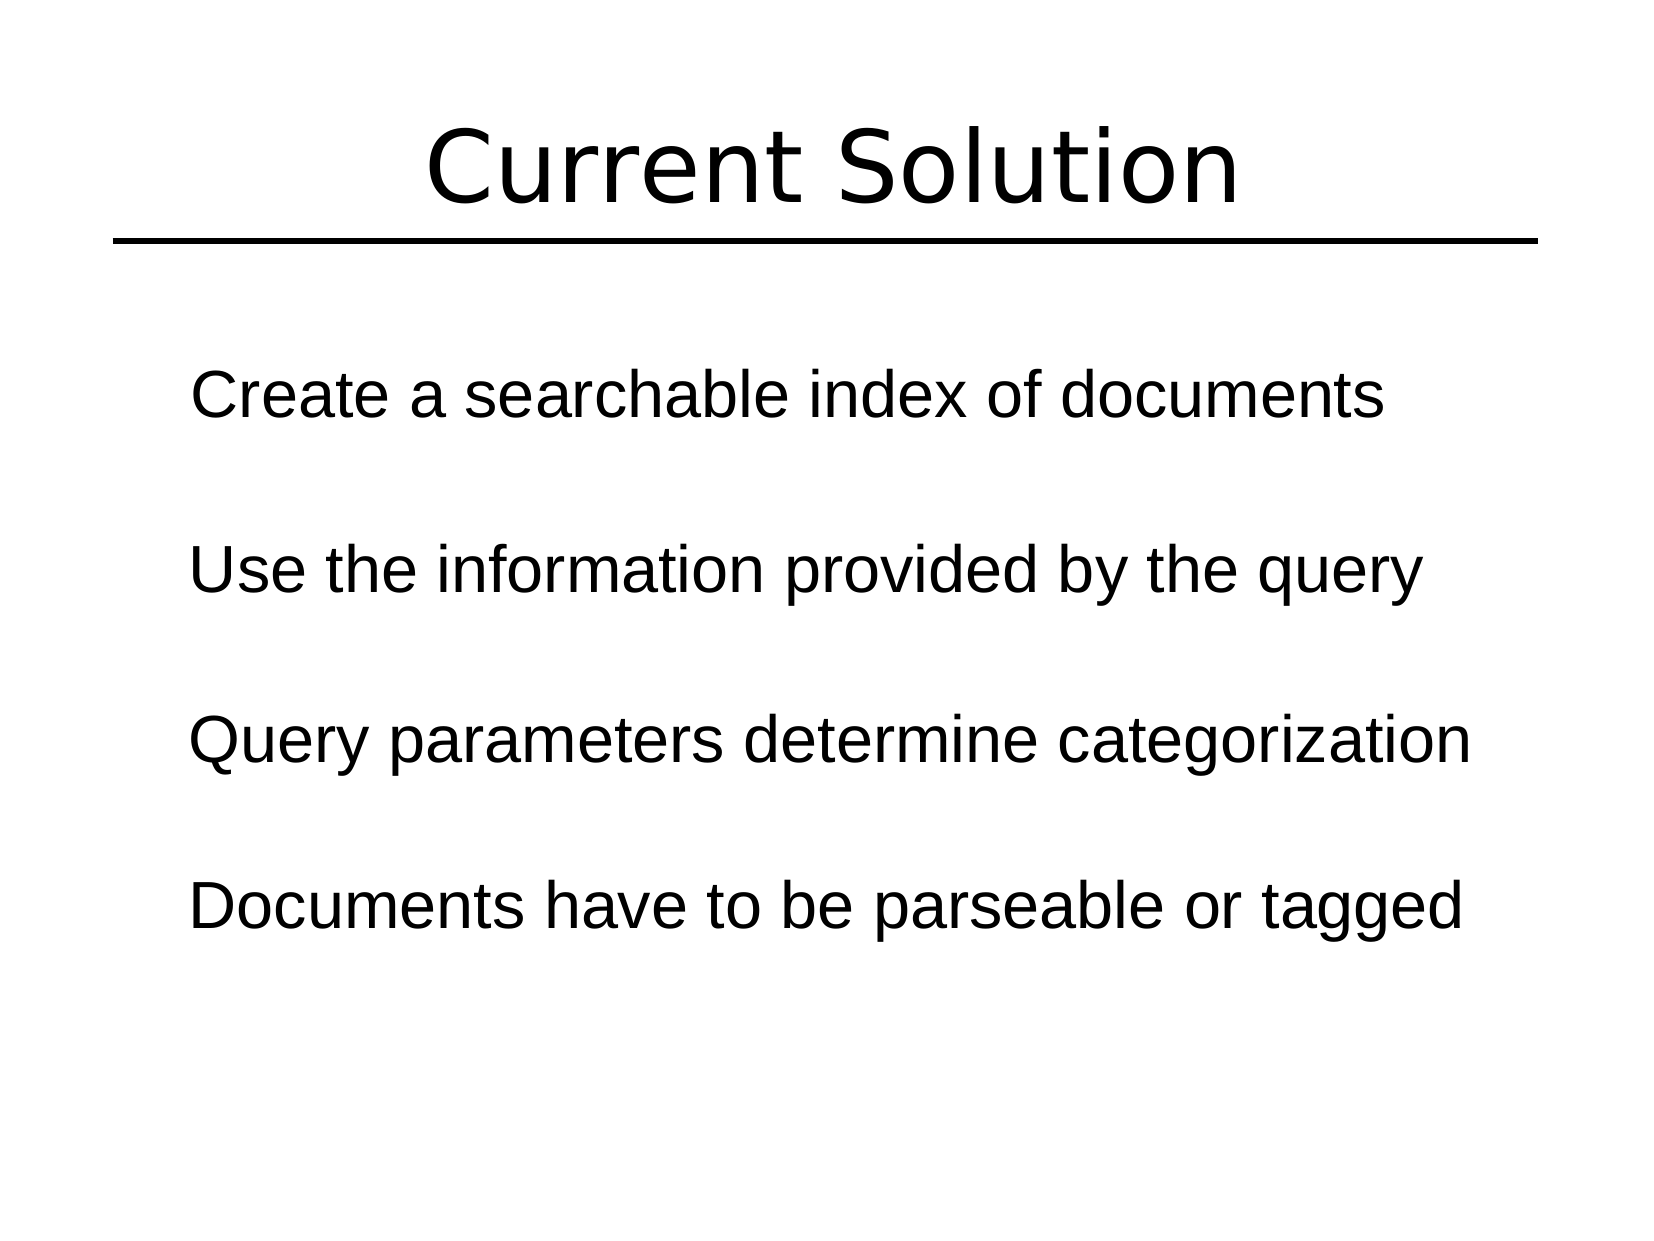

Current Solution
Create a searchable index of documents
Use the information provided by the query
Query parameters determine categorization
Documents have to be parseable or tagged